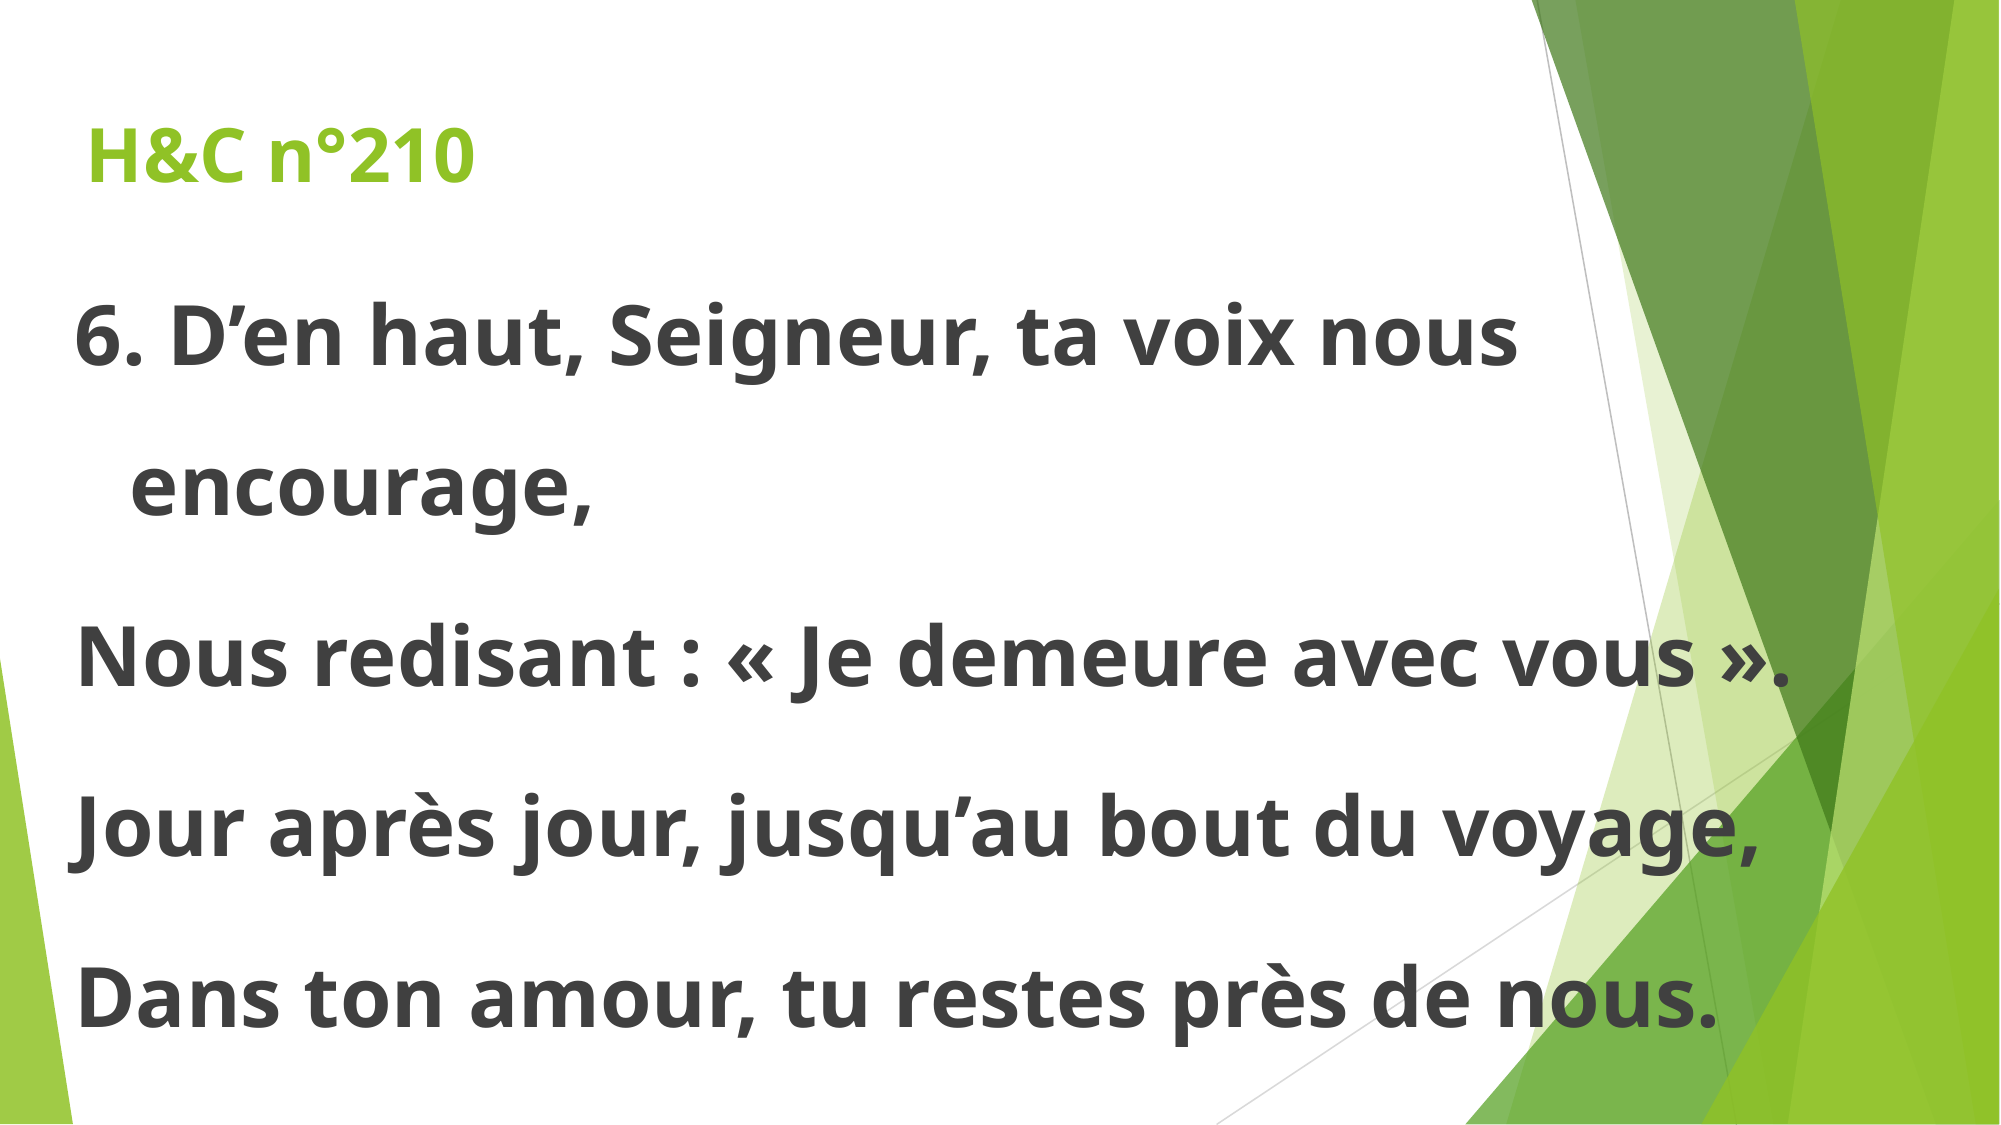

H&C n°210
6. D’en haut, Seigneur, ta voix nous encourage,
Nous redisant : « Je demeure avec vous ».
Jour après jour, jusqu’au bout du voyage,
Dans ton amour, tu restes près de nous.